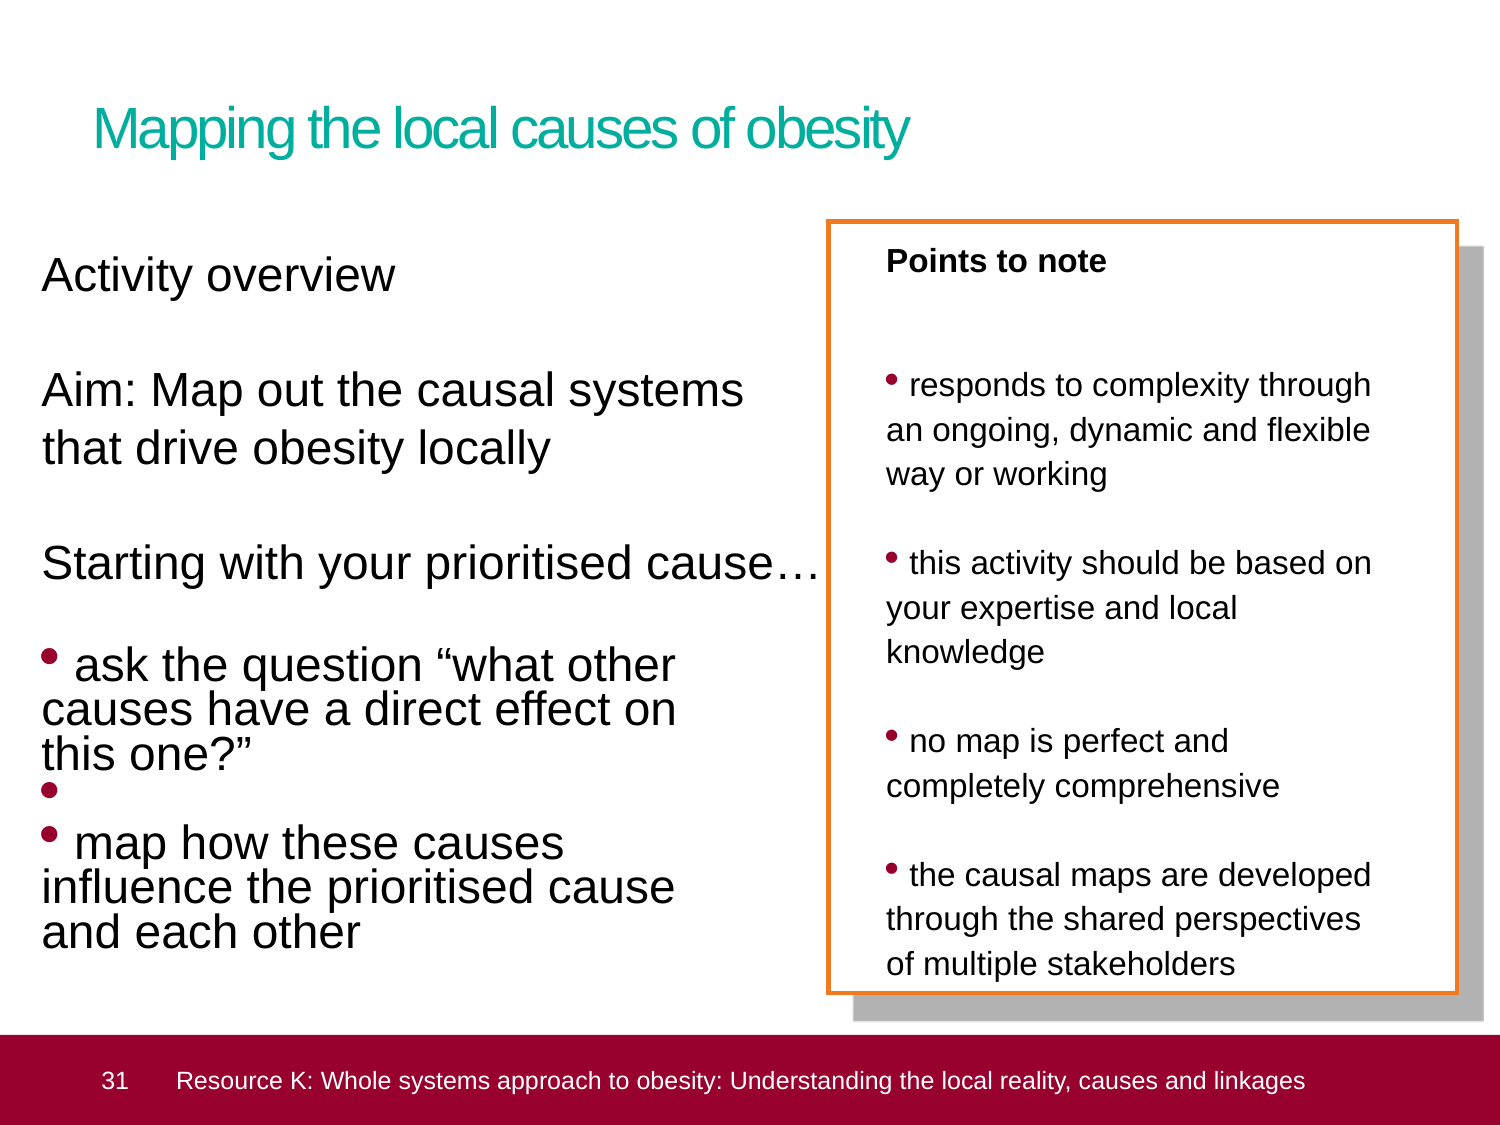

# Mapping the local causes of obesity
Points to note
 responds to complexity through an ongoing, dynamic and flexible way or working
 this activity should be based on your expertise and local knowledge
 no map is perfect and completely comprehensive
 the causal maps are developed through the shared perspectives of multiple stakeholders
Activity overview
Aim: Map out the causal systems that drive obesity locally
Starting with your prioritised cause…
 ask the question “what other causes have a direct effect on this one?”
 map how these causes influence the prioritised cause and each other
 30
Resource K: Whole systems approach to obesity: Understanding the local reality, causes and linkages